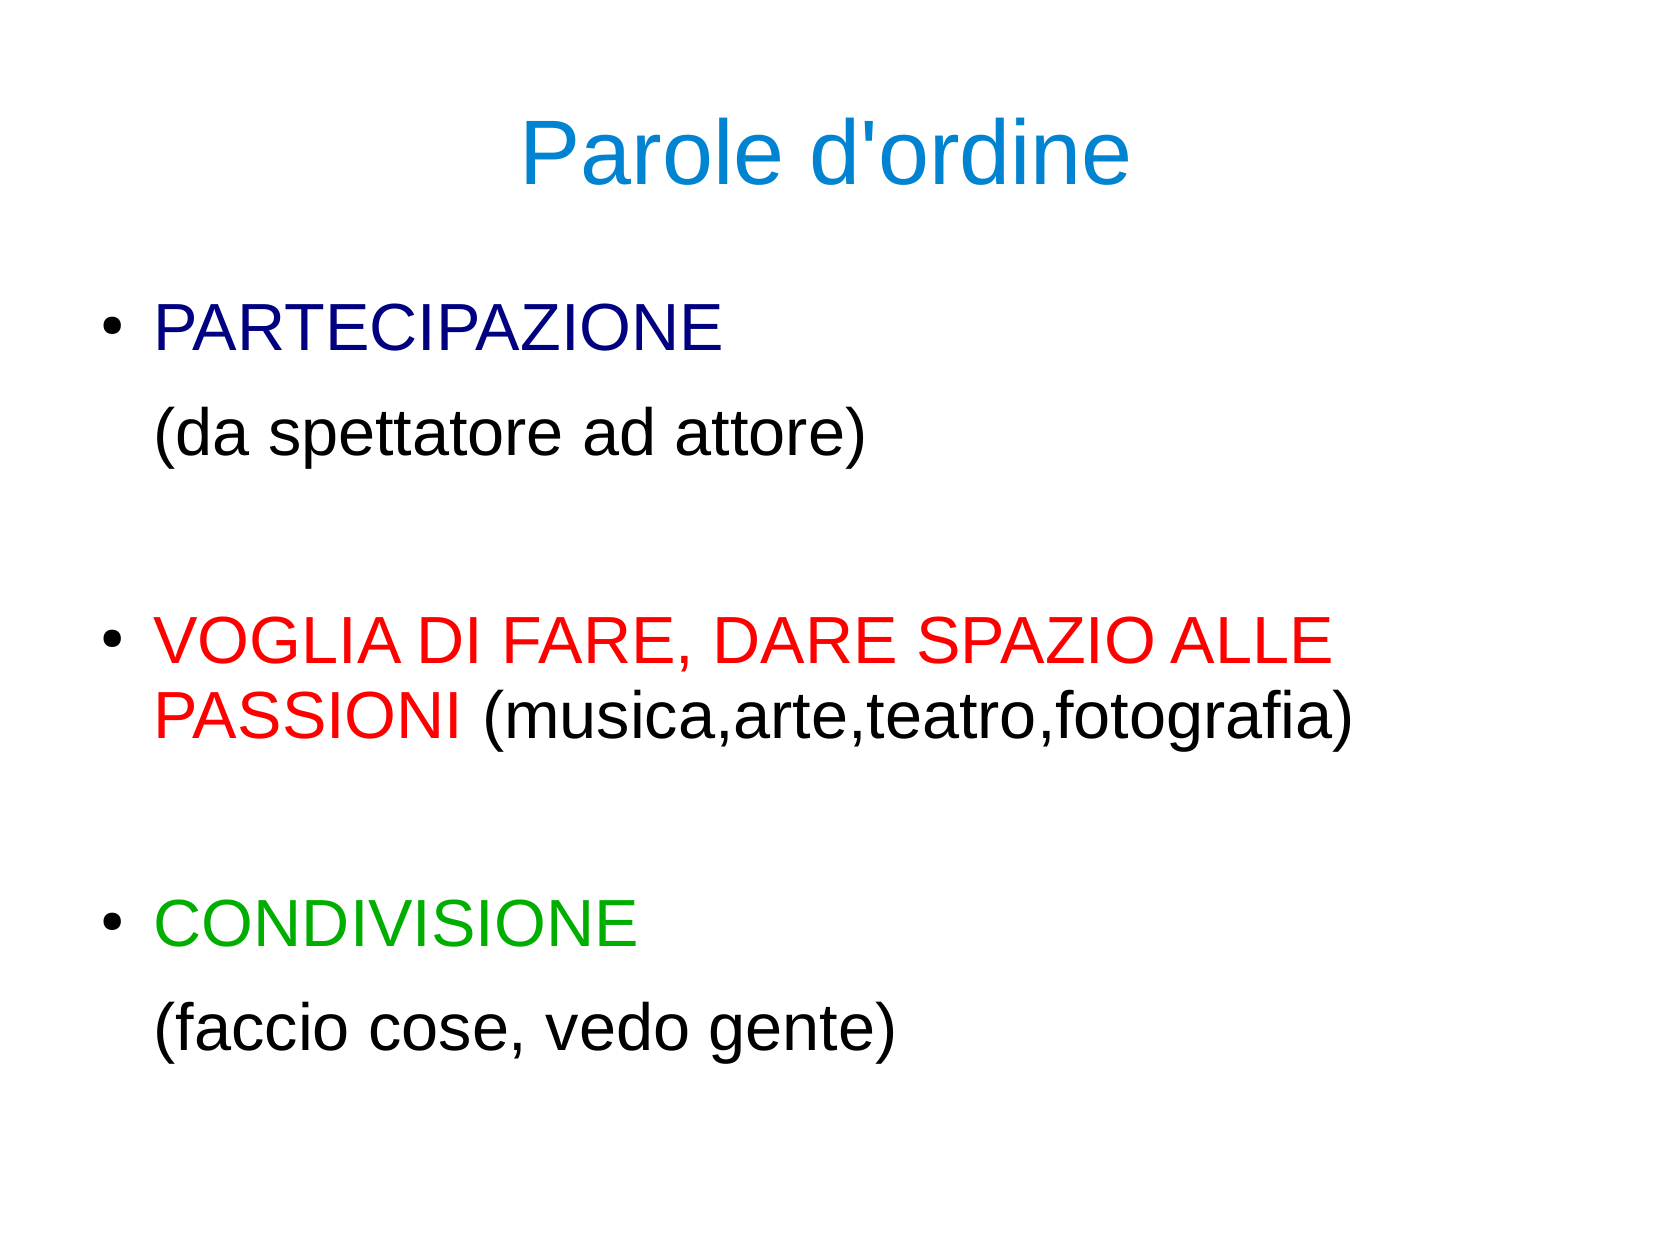

# Parole d'ordine
PARTECIPAZIONE
(da spettatore ad attore)
VOGLIA DI FARE, DARE SPAZIO ALLE PASSIONI (musica,arte,teatro,fotografia)
CONDIVISIONE
(faccio cose, vedo gente)